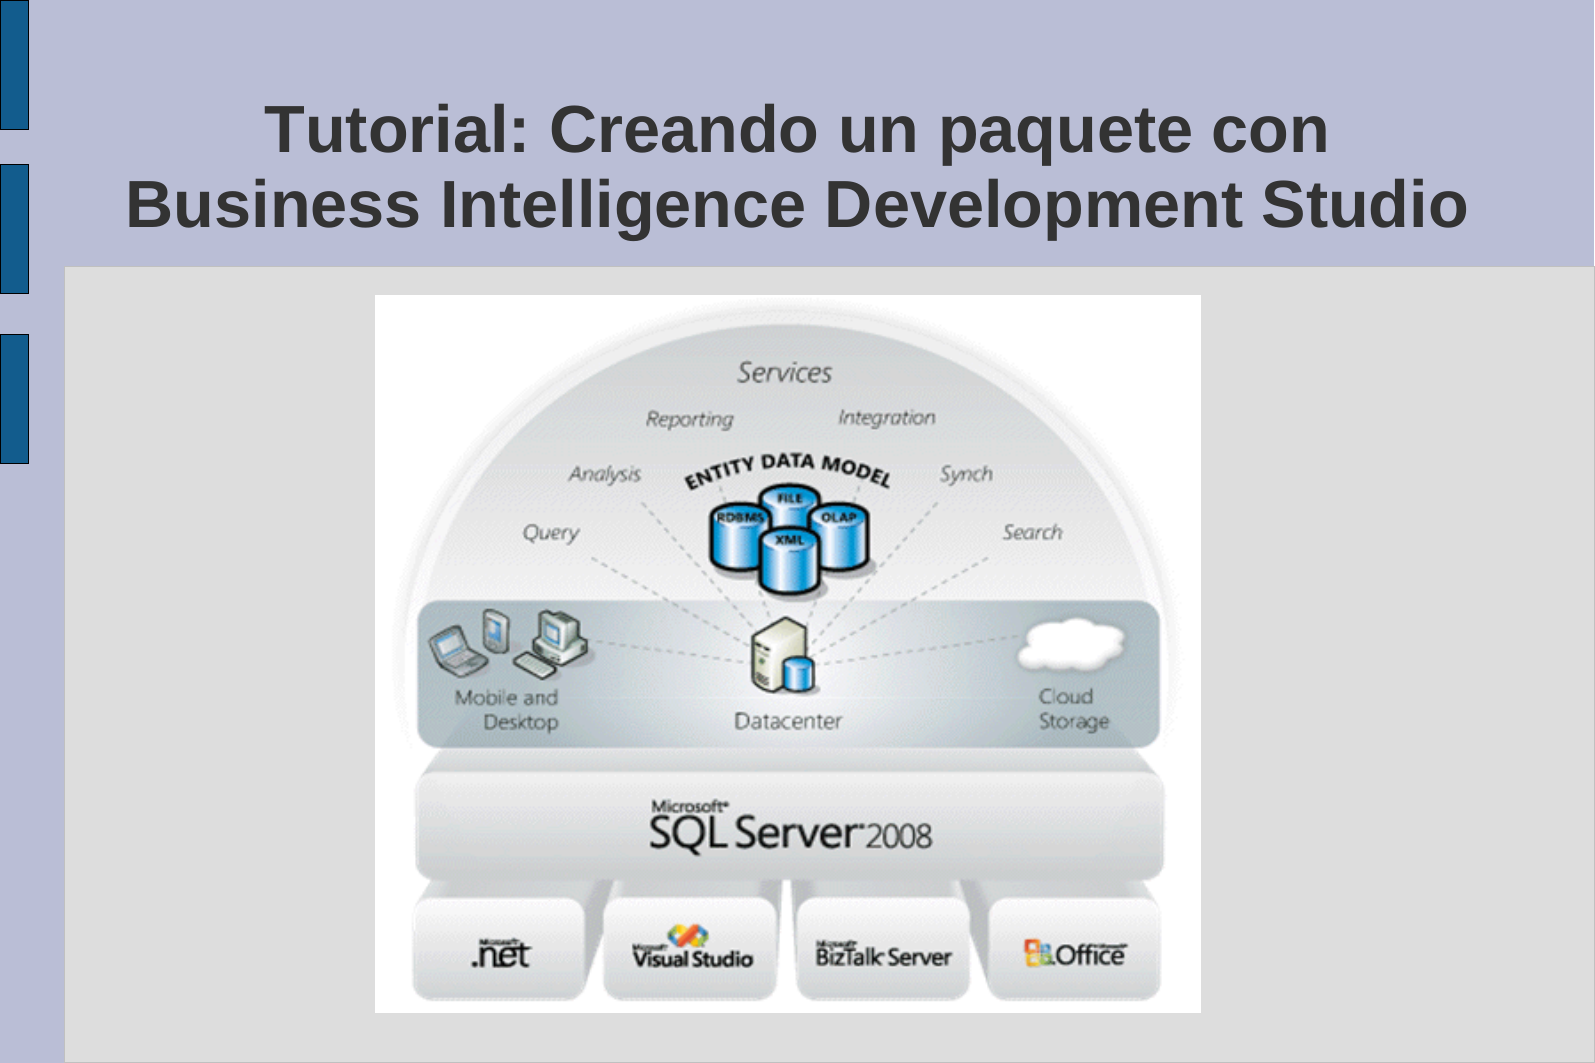

# Tutorial: Creando un paquete con Business Intelligence Development Studio